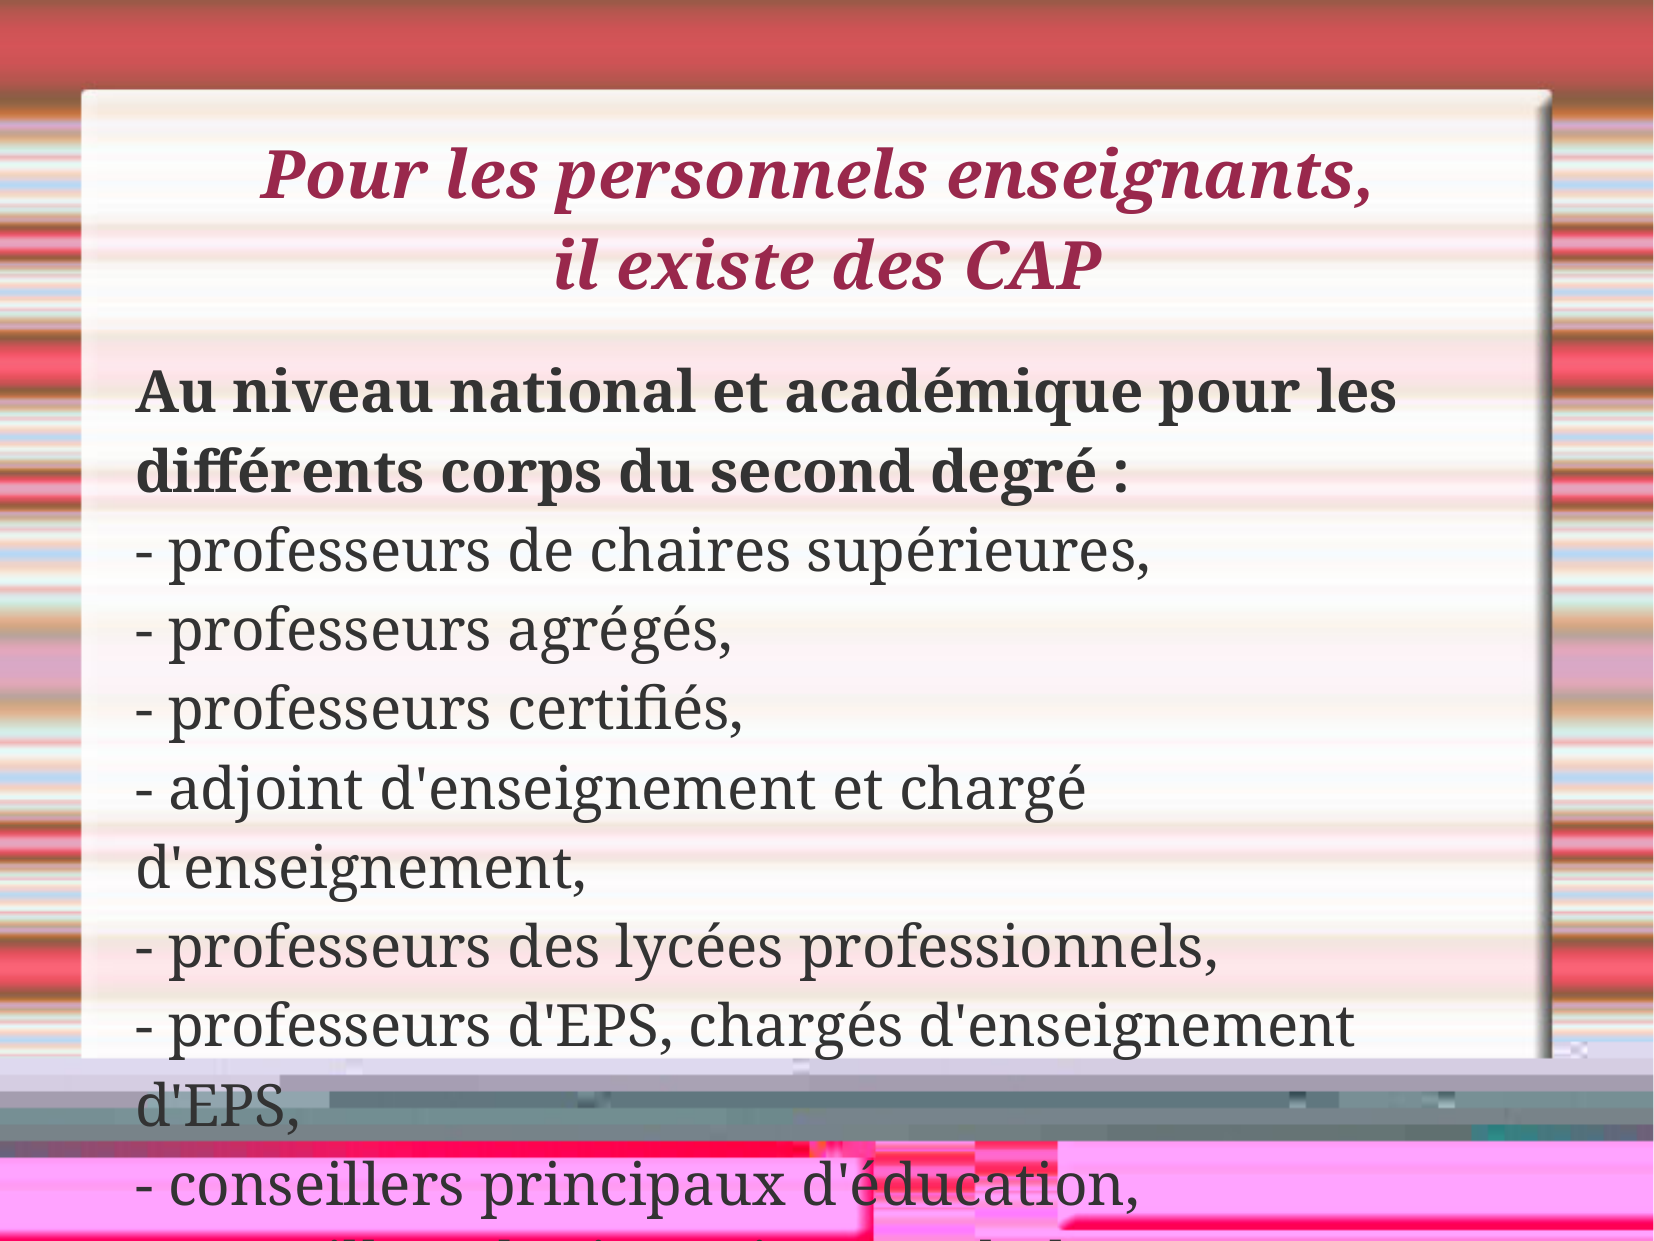

# Pour les personnels enseignants, il existe des CAP
Au niveau national et académique pour les différents corps du second degré :
- professeurs de chaires supérieures,
- professeurs agrégés,
- professeurs certifiés,
- adjoint d'enseignement et chargé d'enseignement,
- professeurs des lycées professionnels,
- professeurs d'EPS, chargés d'enseignement d'EPS,
- conseillers principaux d'éducation,
- conseillers d'orientation psychologues et directeurs de CIO.